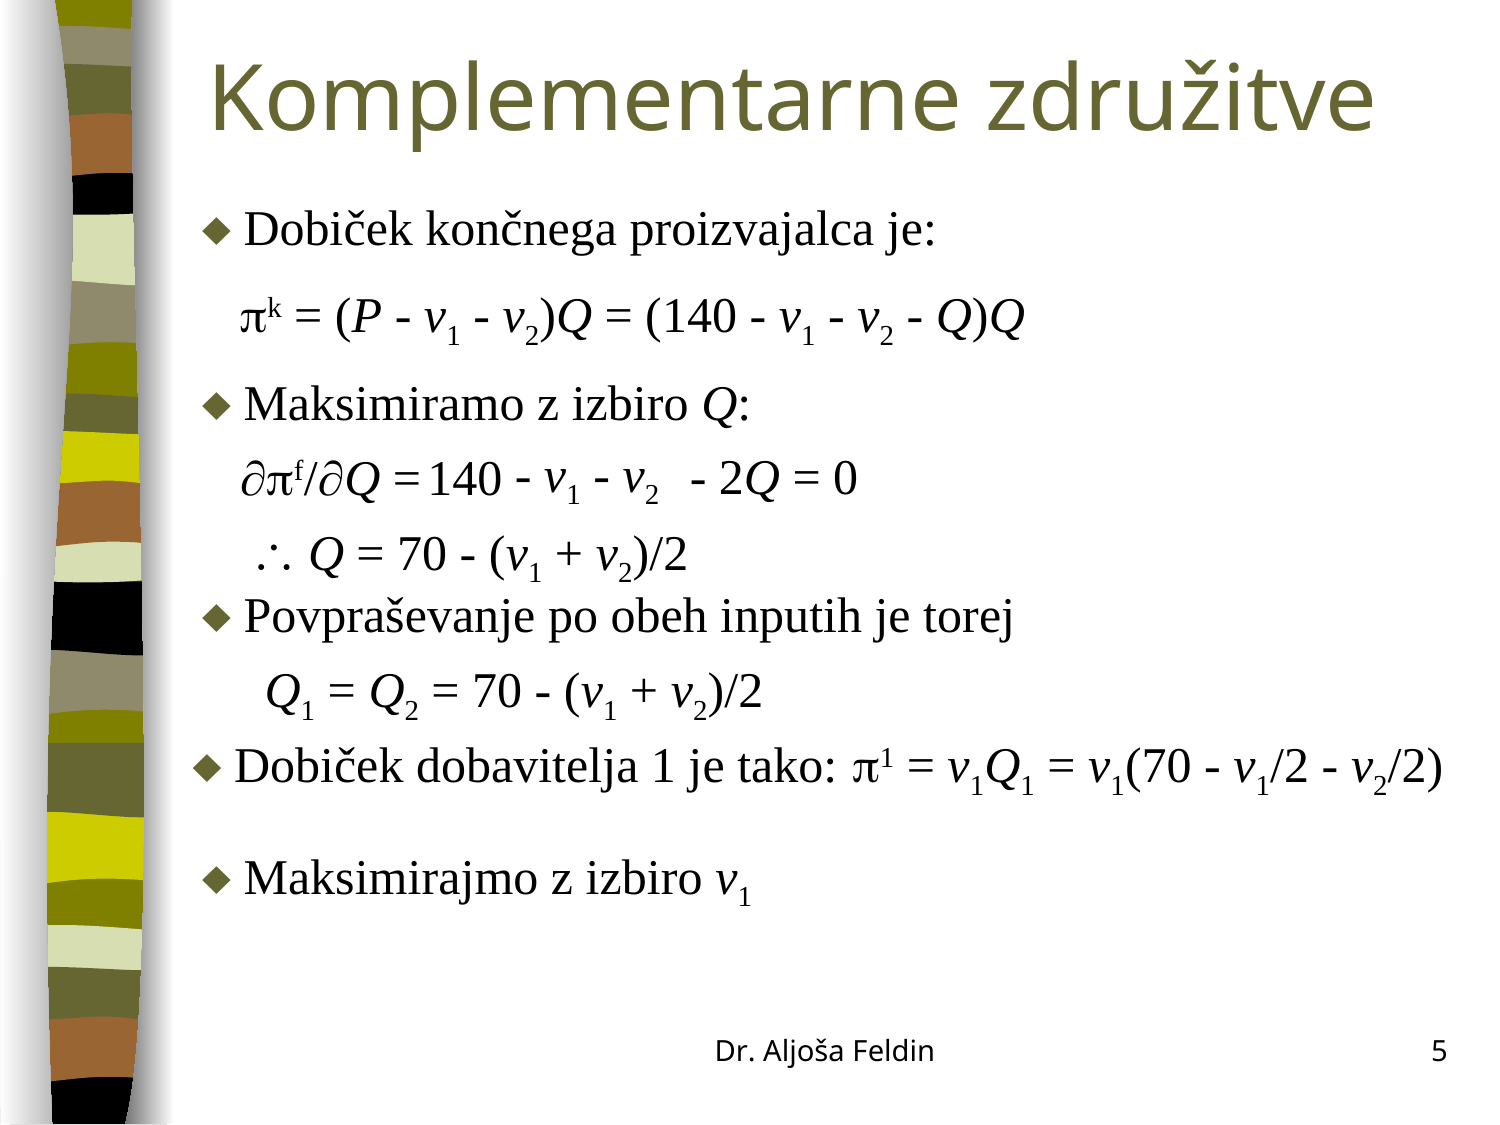

# Komplementarne združitve
 Dobiček končnega proizvajalca je:
k = (P - v1 - v2)Q = (140 - v1 - v2 - Q)Q
 Maksimiramo z izbiro Q:
- v1 - v2
- 2Q = 0
f/Q =
140
 Q = 70 - (v1 + v2)/2
 Povpraševanje po obeh inputih je torej
Q1 = Q2 = 70 - (v1 + v2)/2
 Dobiček dobavitelja 1 je tako:
1 = v1Q1 = v1(70 - v1/2 - v2/2)
 Maksimirajmo z izbiro v1
Dr. Aljoša Feldin